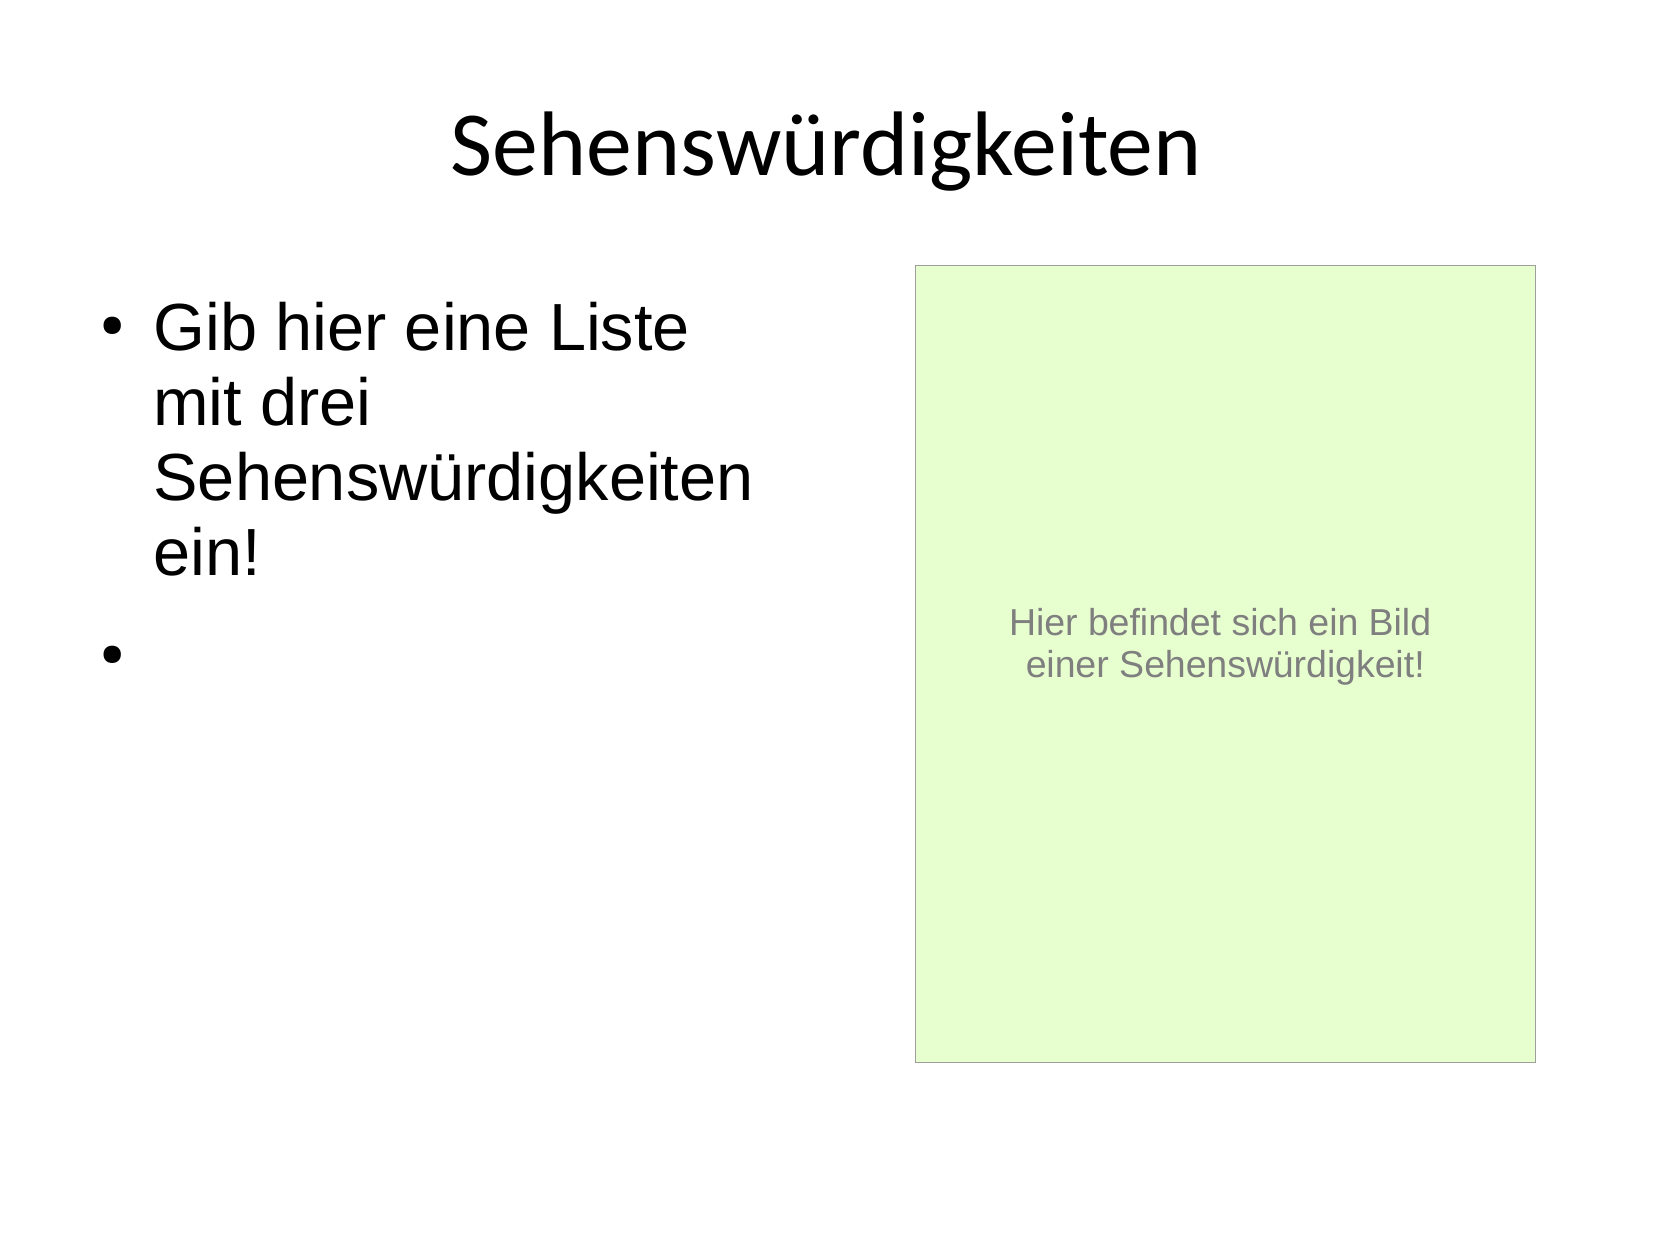

# Sehenswürdigkeiten
Hier befindet sich ein Bild
einer Sehenswürdigkeit!
Gib hier eine Liste mit drei Sehenswürdigkeiten ein!